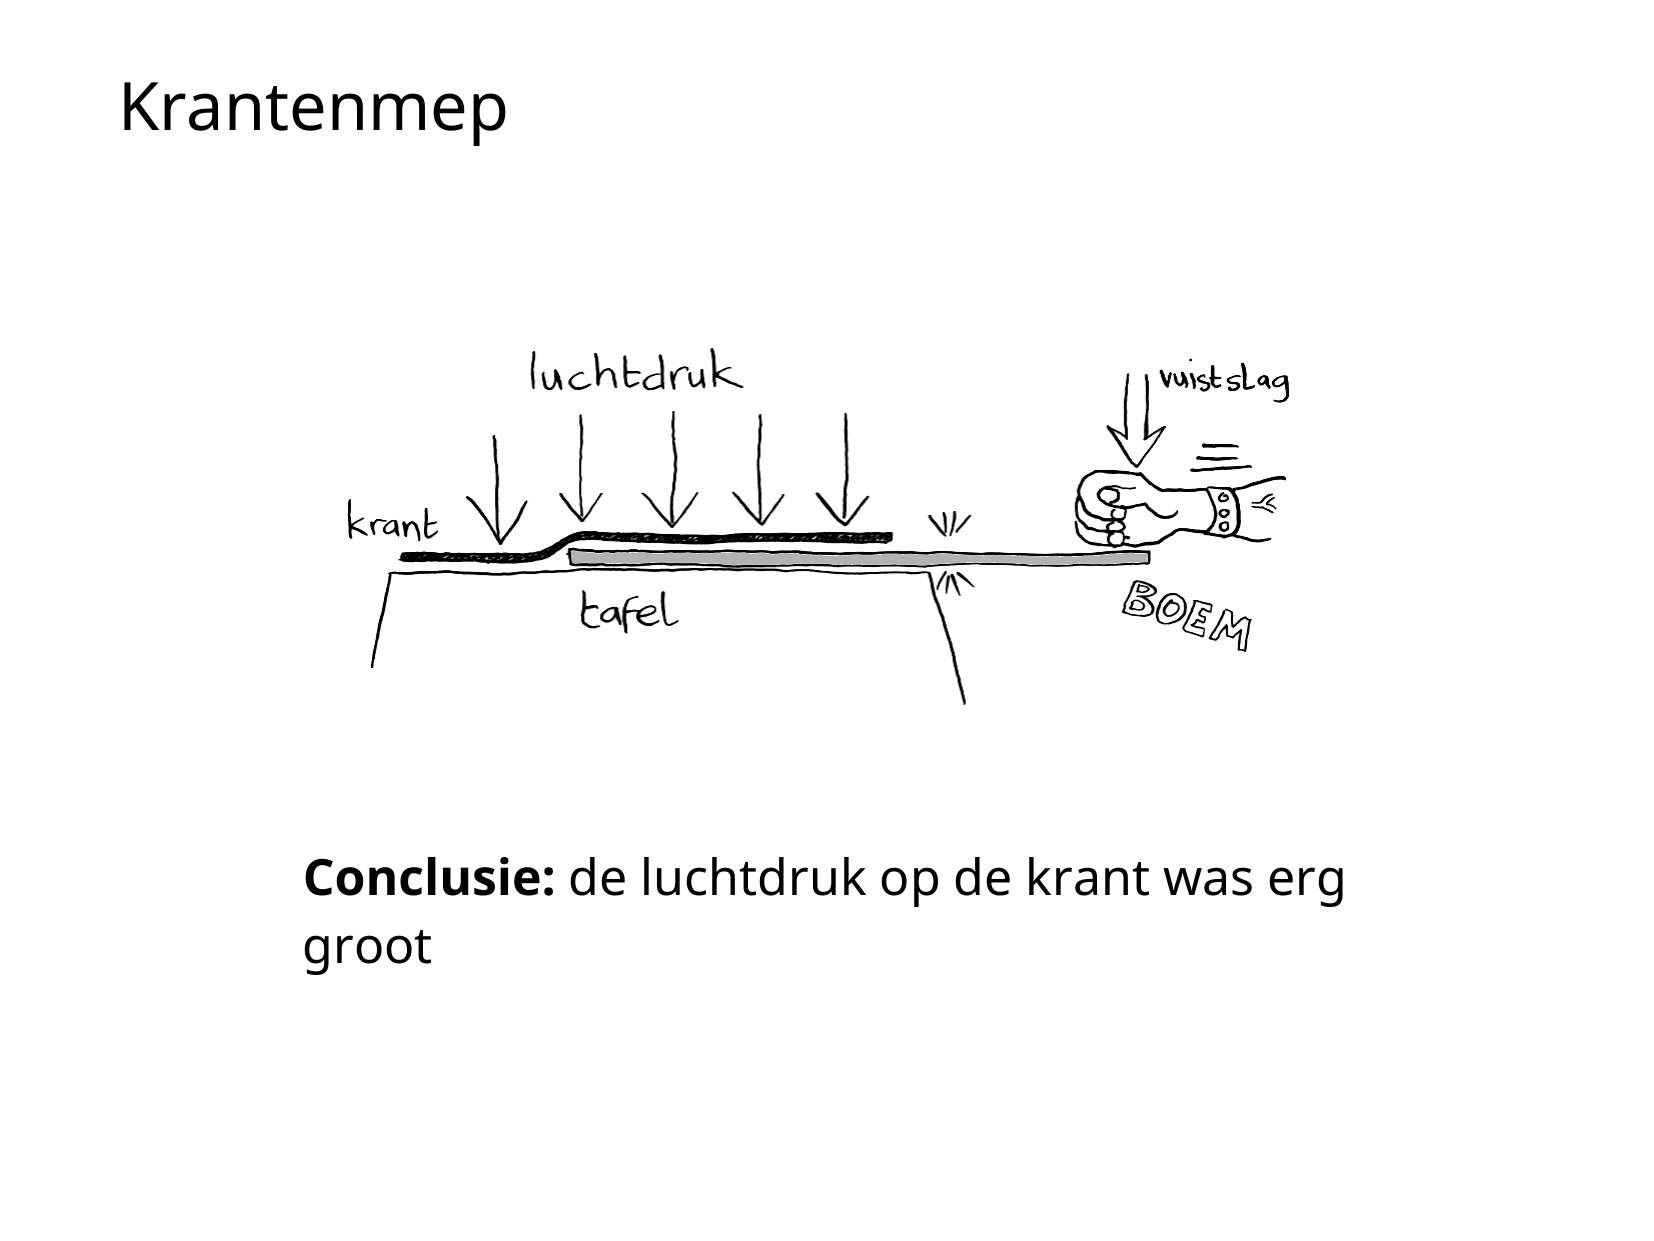

Krantenmep
Conclusie: de luchtdruk op de krant was erg groot